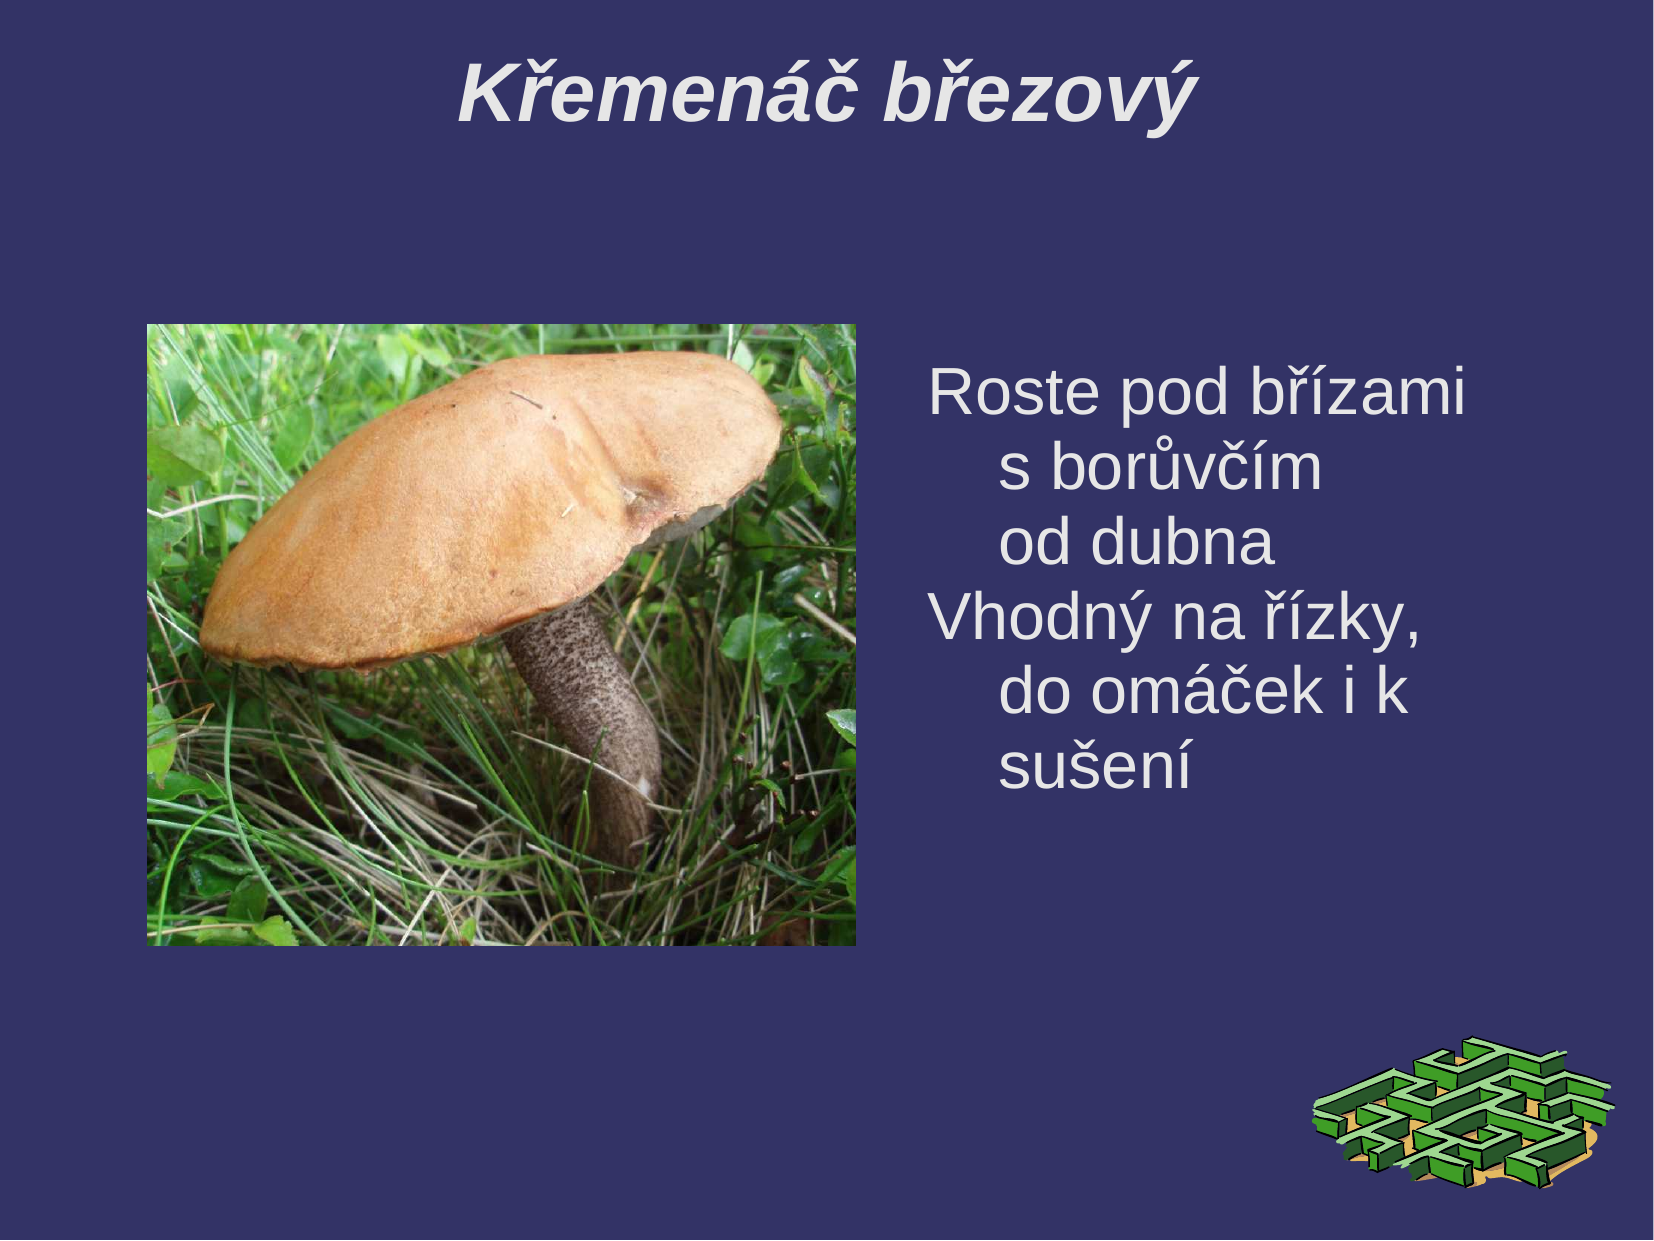

# Křemenáč březový
Roste pod břízami s borůvčím od dubna
Vhodný na řízky, do omáček i k sušení